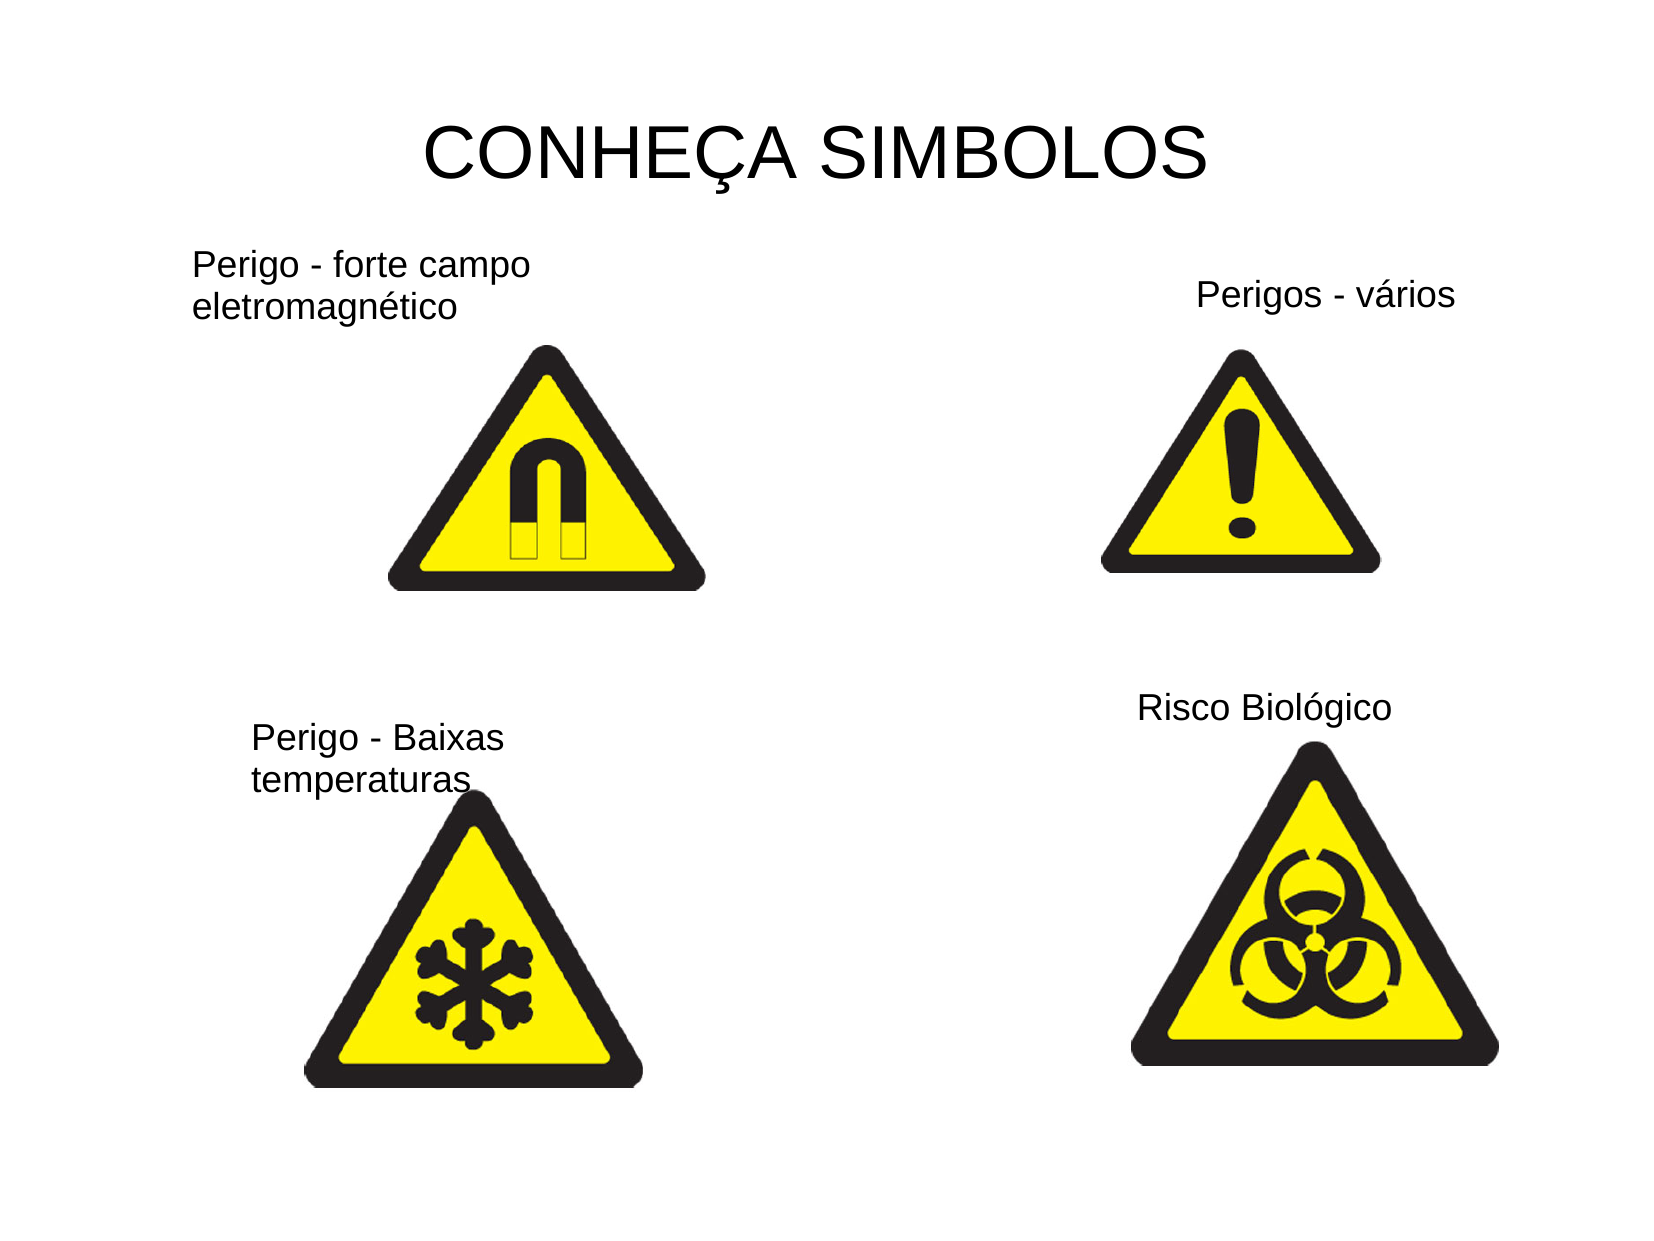

# CONHEÇA SIMBOLOS
Perigo - forte campo eletromagnético
Perigos - vários
Risco Biológico
Perigo - Baixas temperaturas